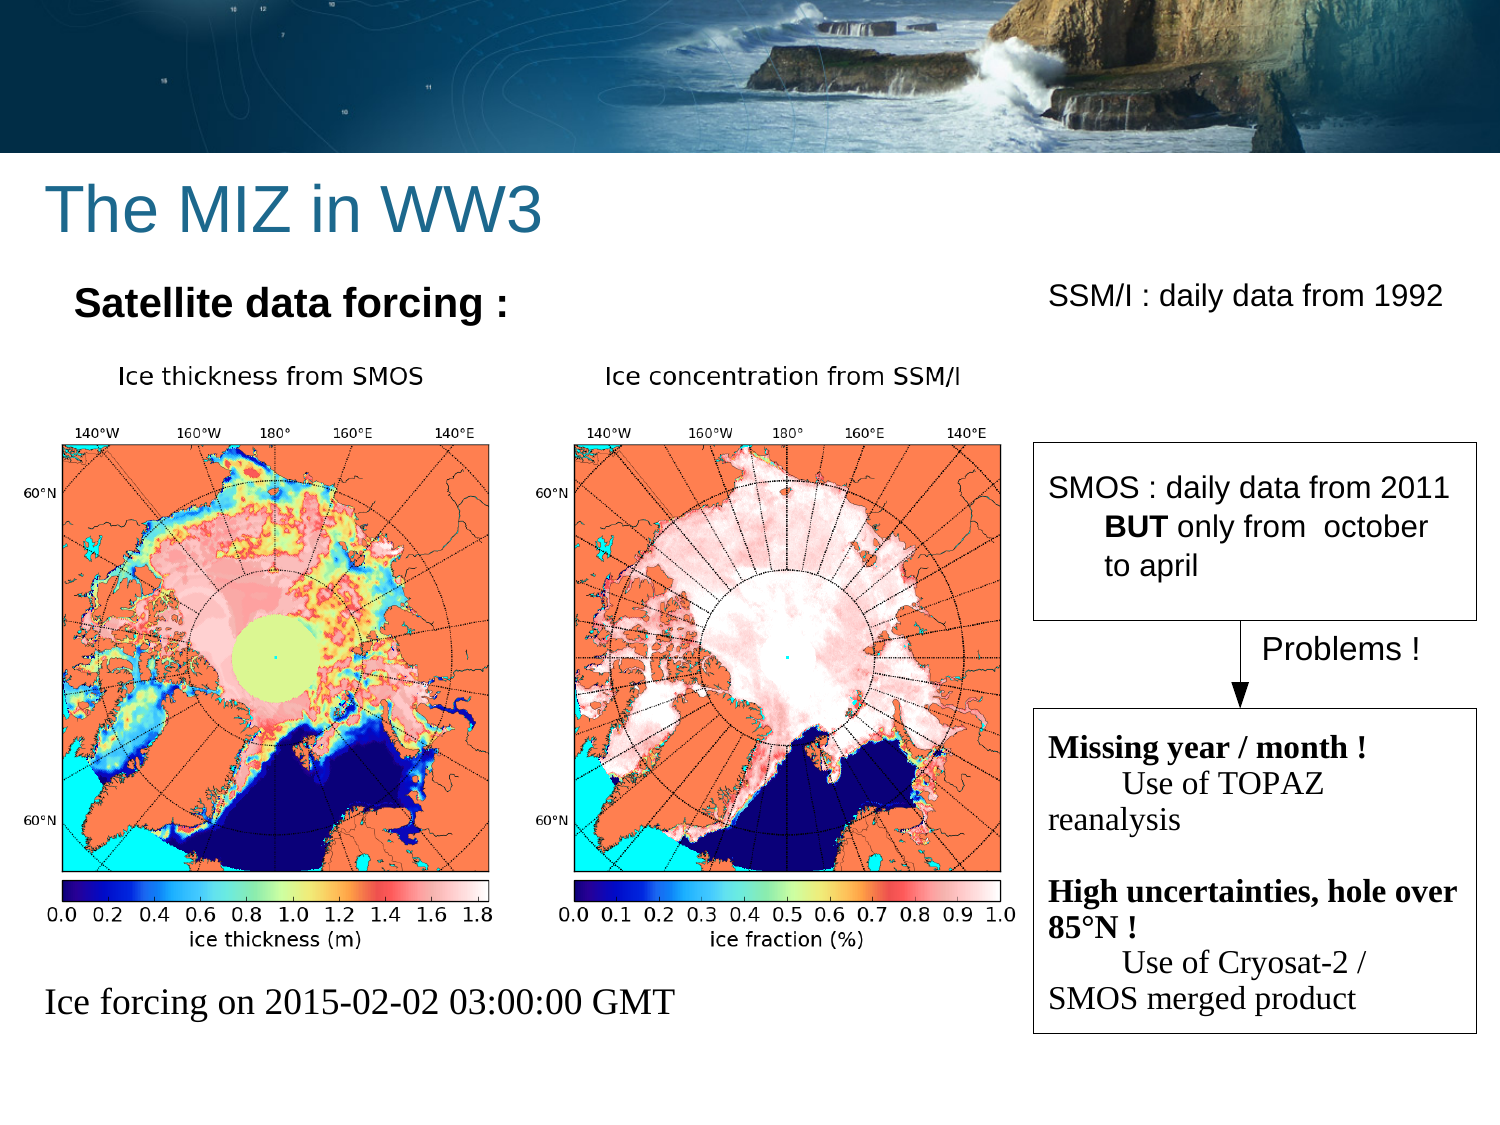

# The MIZ in WW3
Satellite data forcing :
SSM/I : daily data from 1992
SMOS : daily data from 2011 BUT only from october to april
Problems !
Missing year / month !
	Use of TOPAZ reanalysis
High uncertainties, hole over 85°N !
	Use of Cryosat-2 / SMOS merged product
Ice forcing on 2015-02-02 03:00:00 GMT